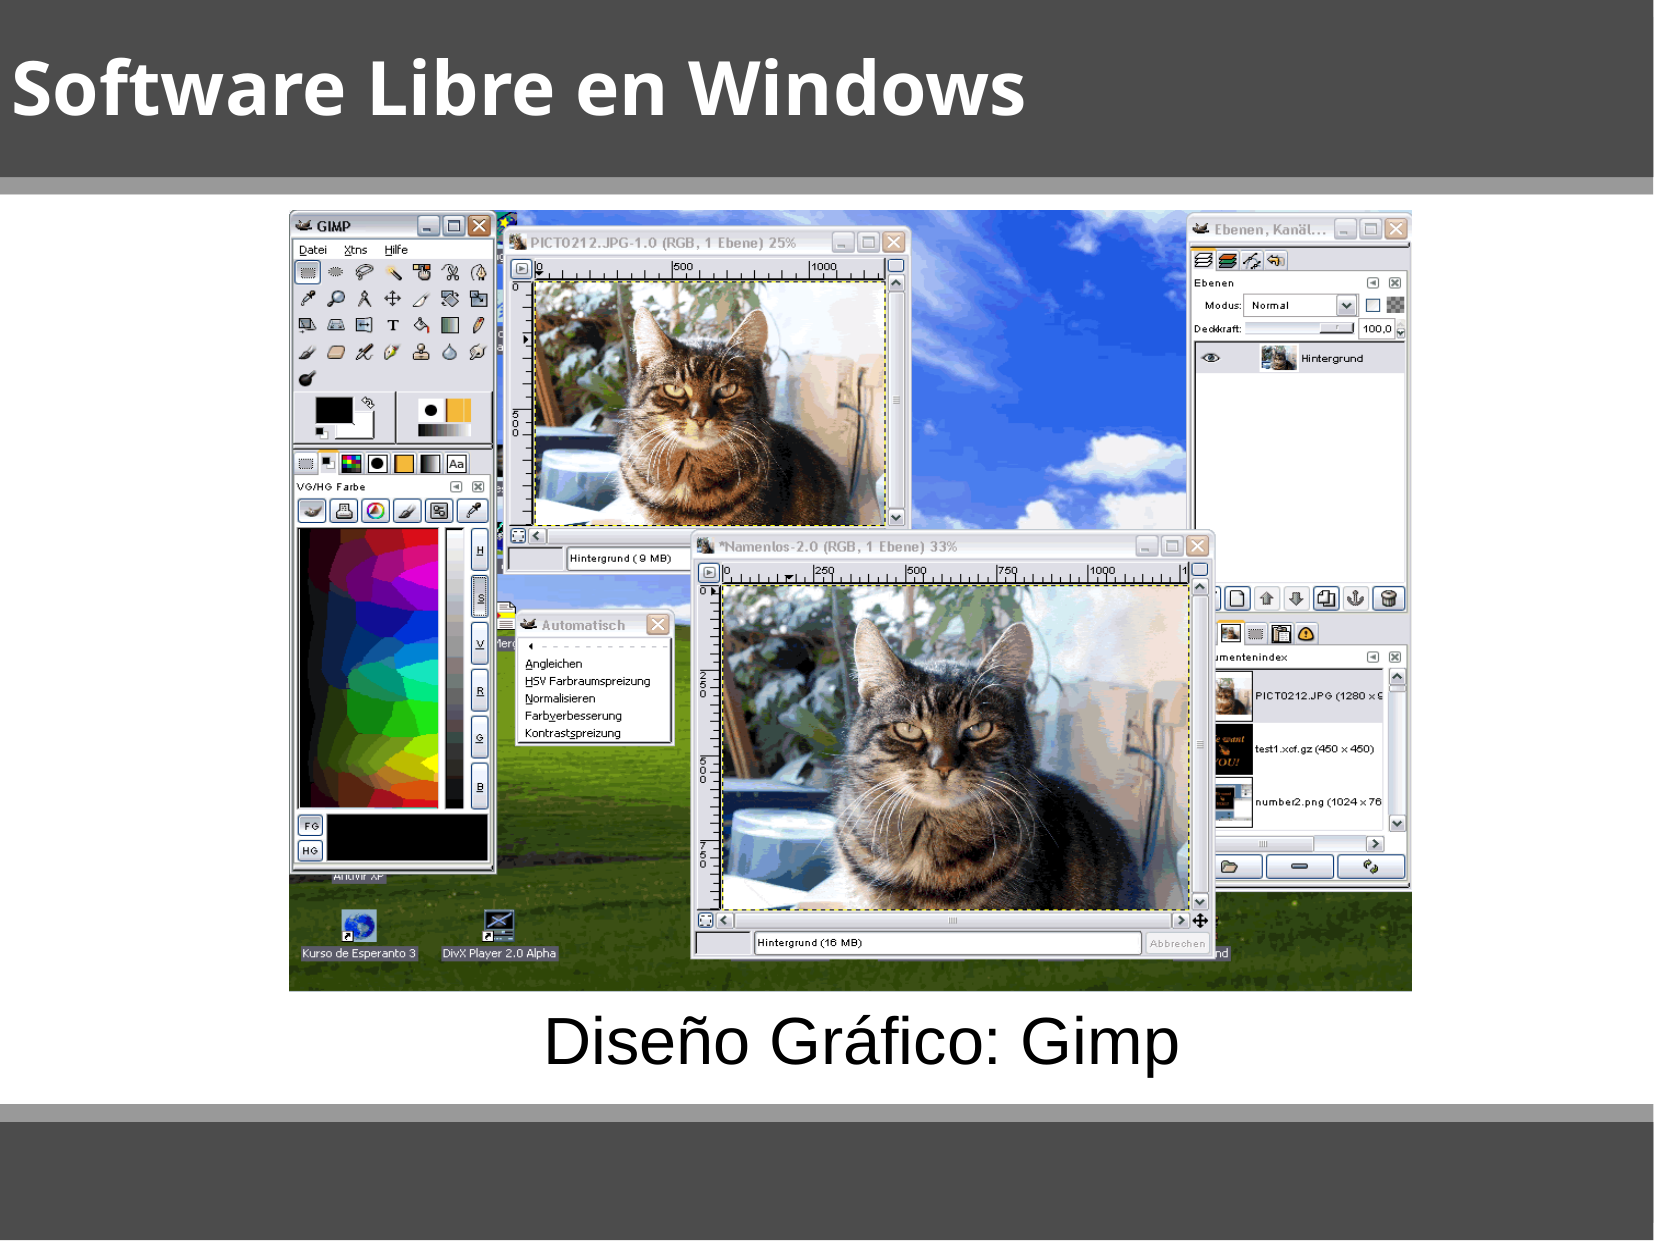

# Software Libre en Windows
Diseño Gráfico: Gimp